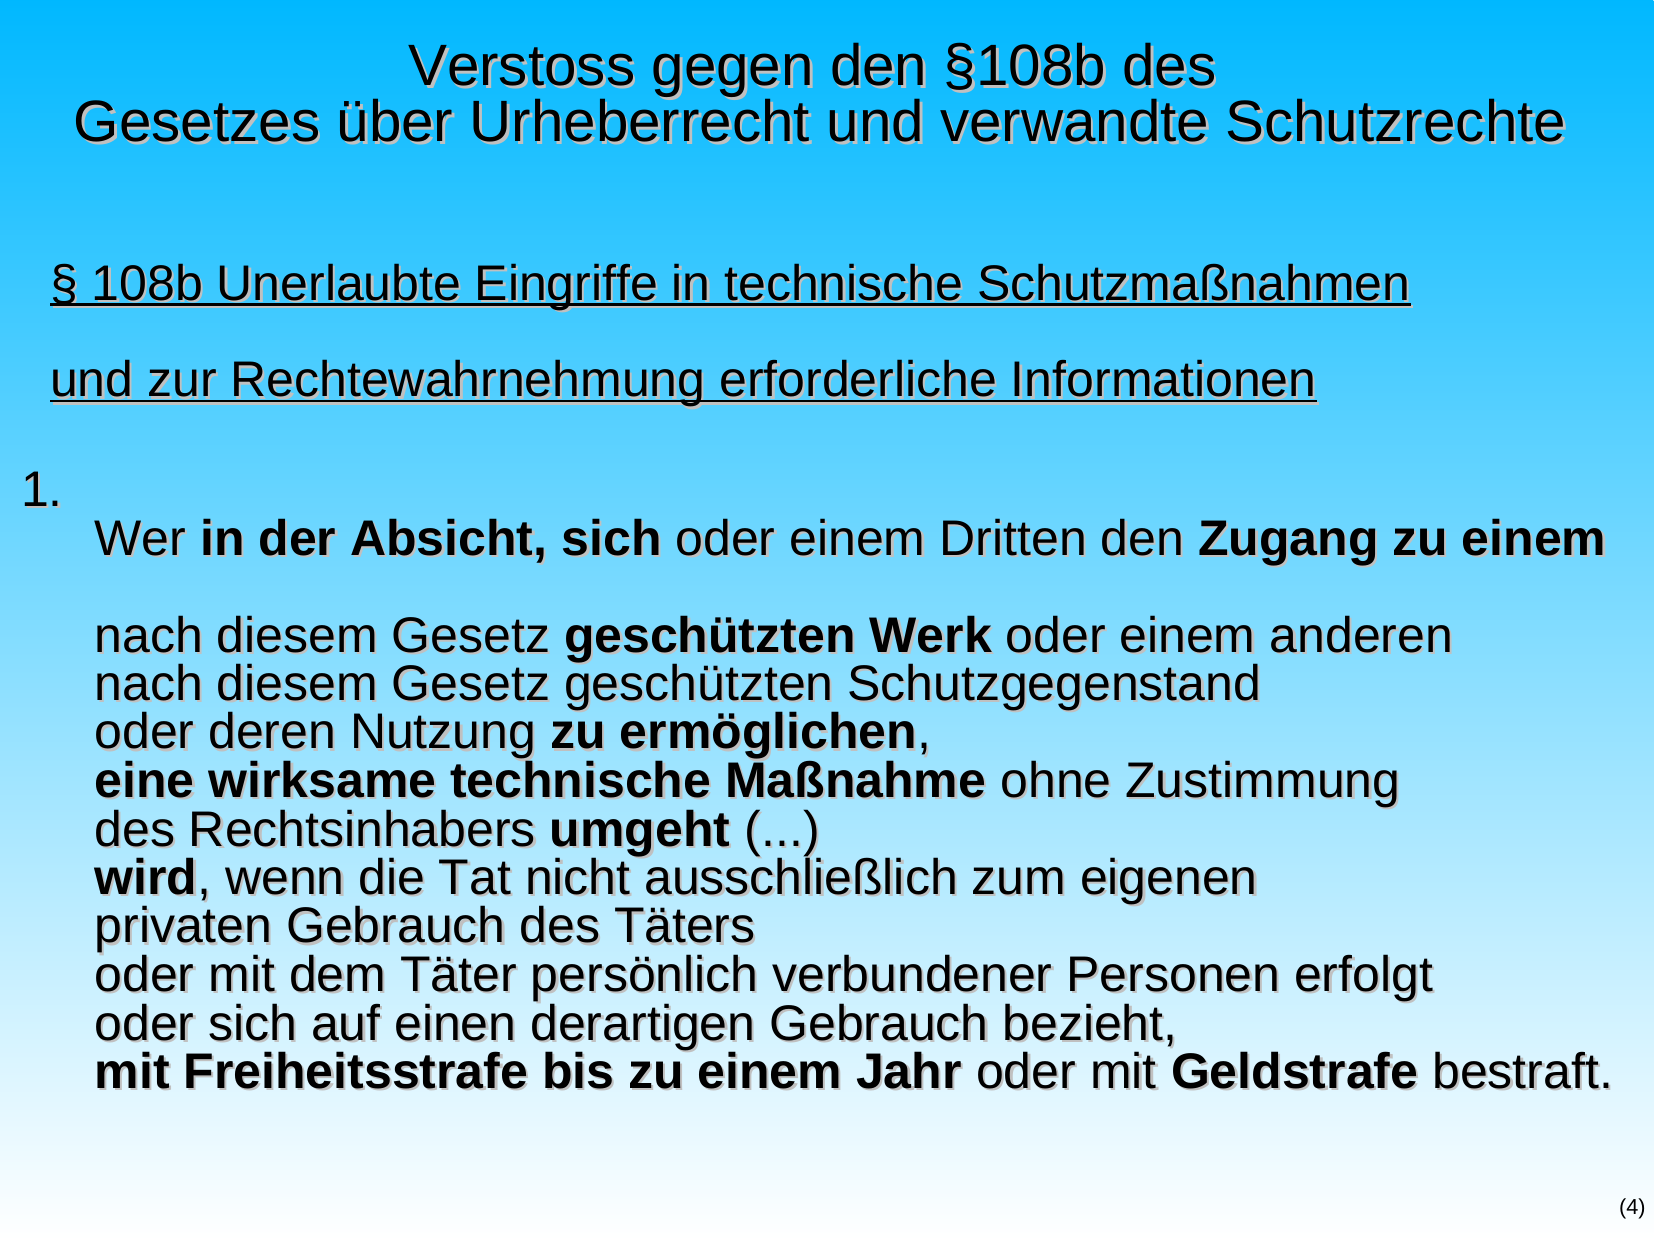

Verstoss gegen den §108b des
Gesetzes über Urheberrecht und verwandte Schutzrechte
§ 108b Unerlaubte Eingriffe in technische Schutzmaßnahmen
und zur Rechtewahrnehmung erforderliche Informationen
1.
	Wer in der Absicht, sich oder einem Dritten den Zugang zu einem
	nach diesem Gesetz geschützten Werk oder einem anderen
	nach diesem Gesetz geschützten Schutzgegenstand
	oder deren Nutzung zu ermöglichen,
	eine wirksame technische Maßnahme ohne Zustimmung
	des Rechtsinhabers umgeht (...)
	wird, wenn die Tat nicht ausschließlich zum eigenen
	privaten Gebrauch des Täters
	oder mit dem Täter persönlich verbundener Personen erfolgt
	oder sich auf einen derartigen Gebrauch bezieht,
	mit Freiheitsstrafe bis zu einem Jahr oder mit Geldstrafe bestraft.
(4)‏